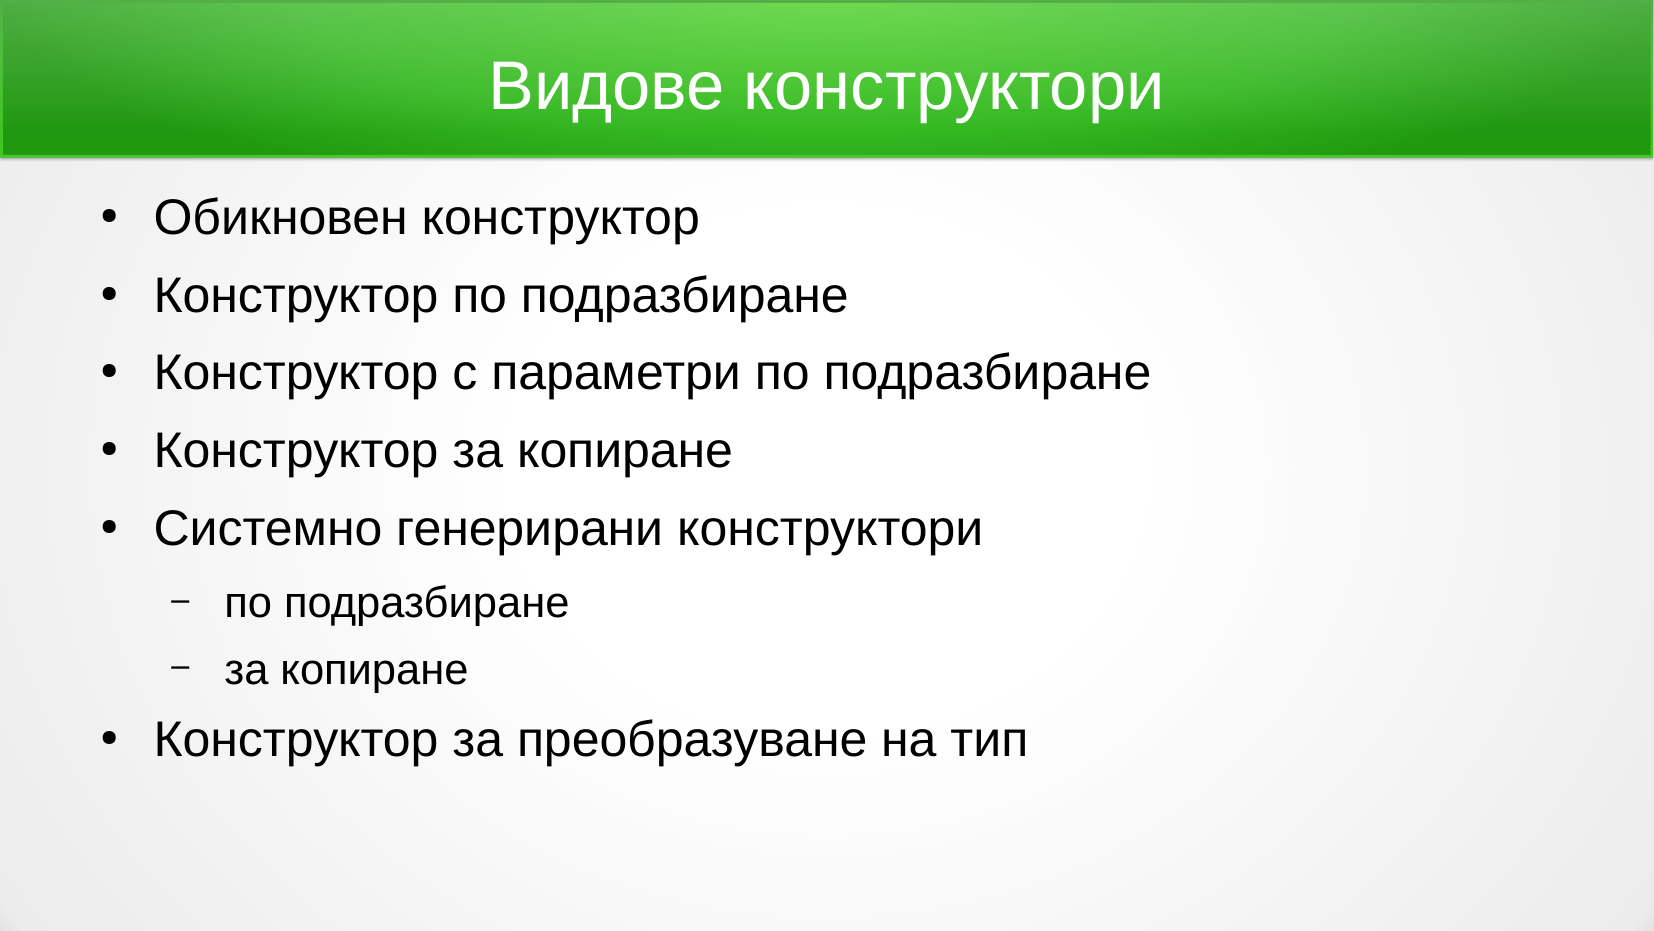

# Видове конструктори
Обикновен конструктор
Конструктор по подразбиране
Конструктор с параметри по подразбиране
Конструктор за копиране
Системно генерирани конструктори
по подразбиране
за копиране
Конструктор за преобразуване на тип